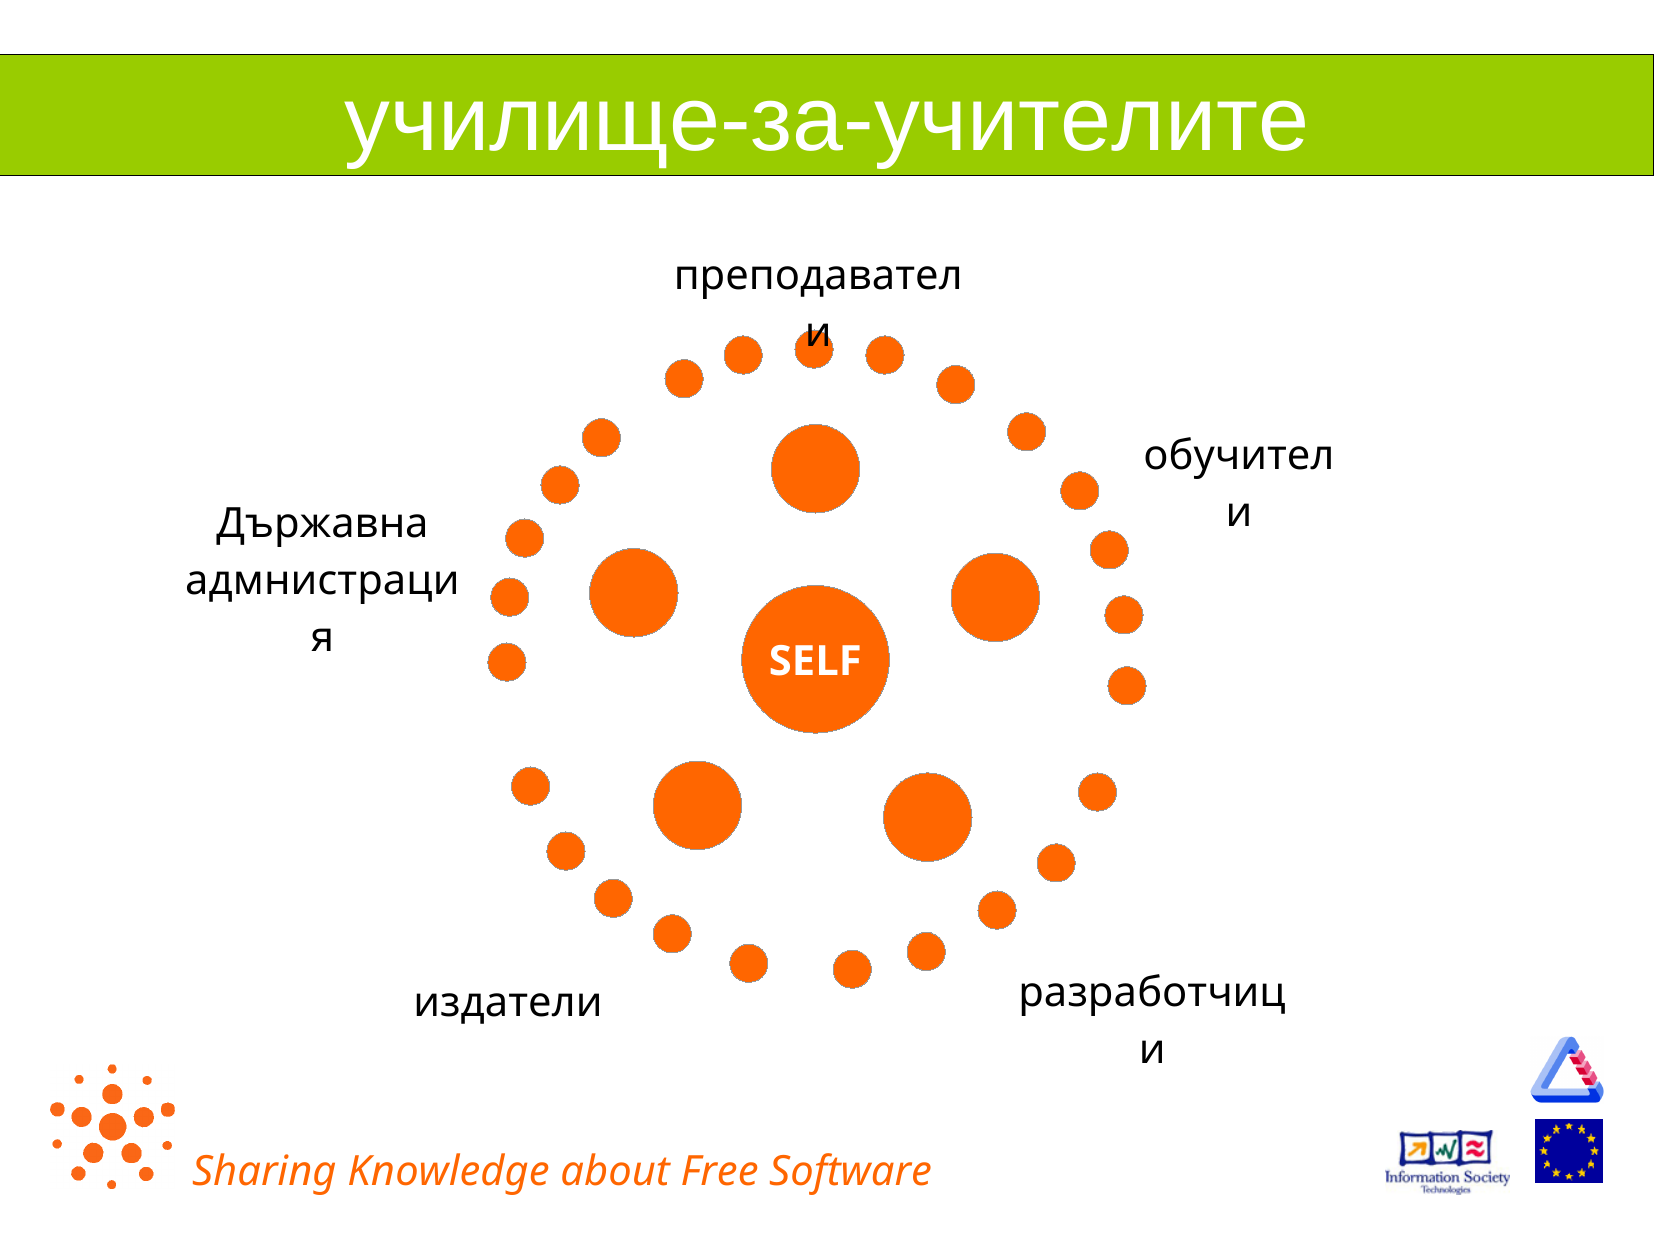

# училище-за-учителите
преподаватели
обучители
Държавна адмнистрация
SELF
разработчици
издатели